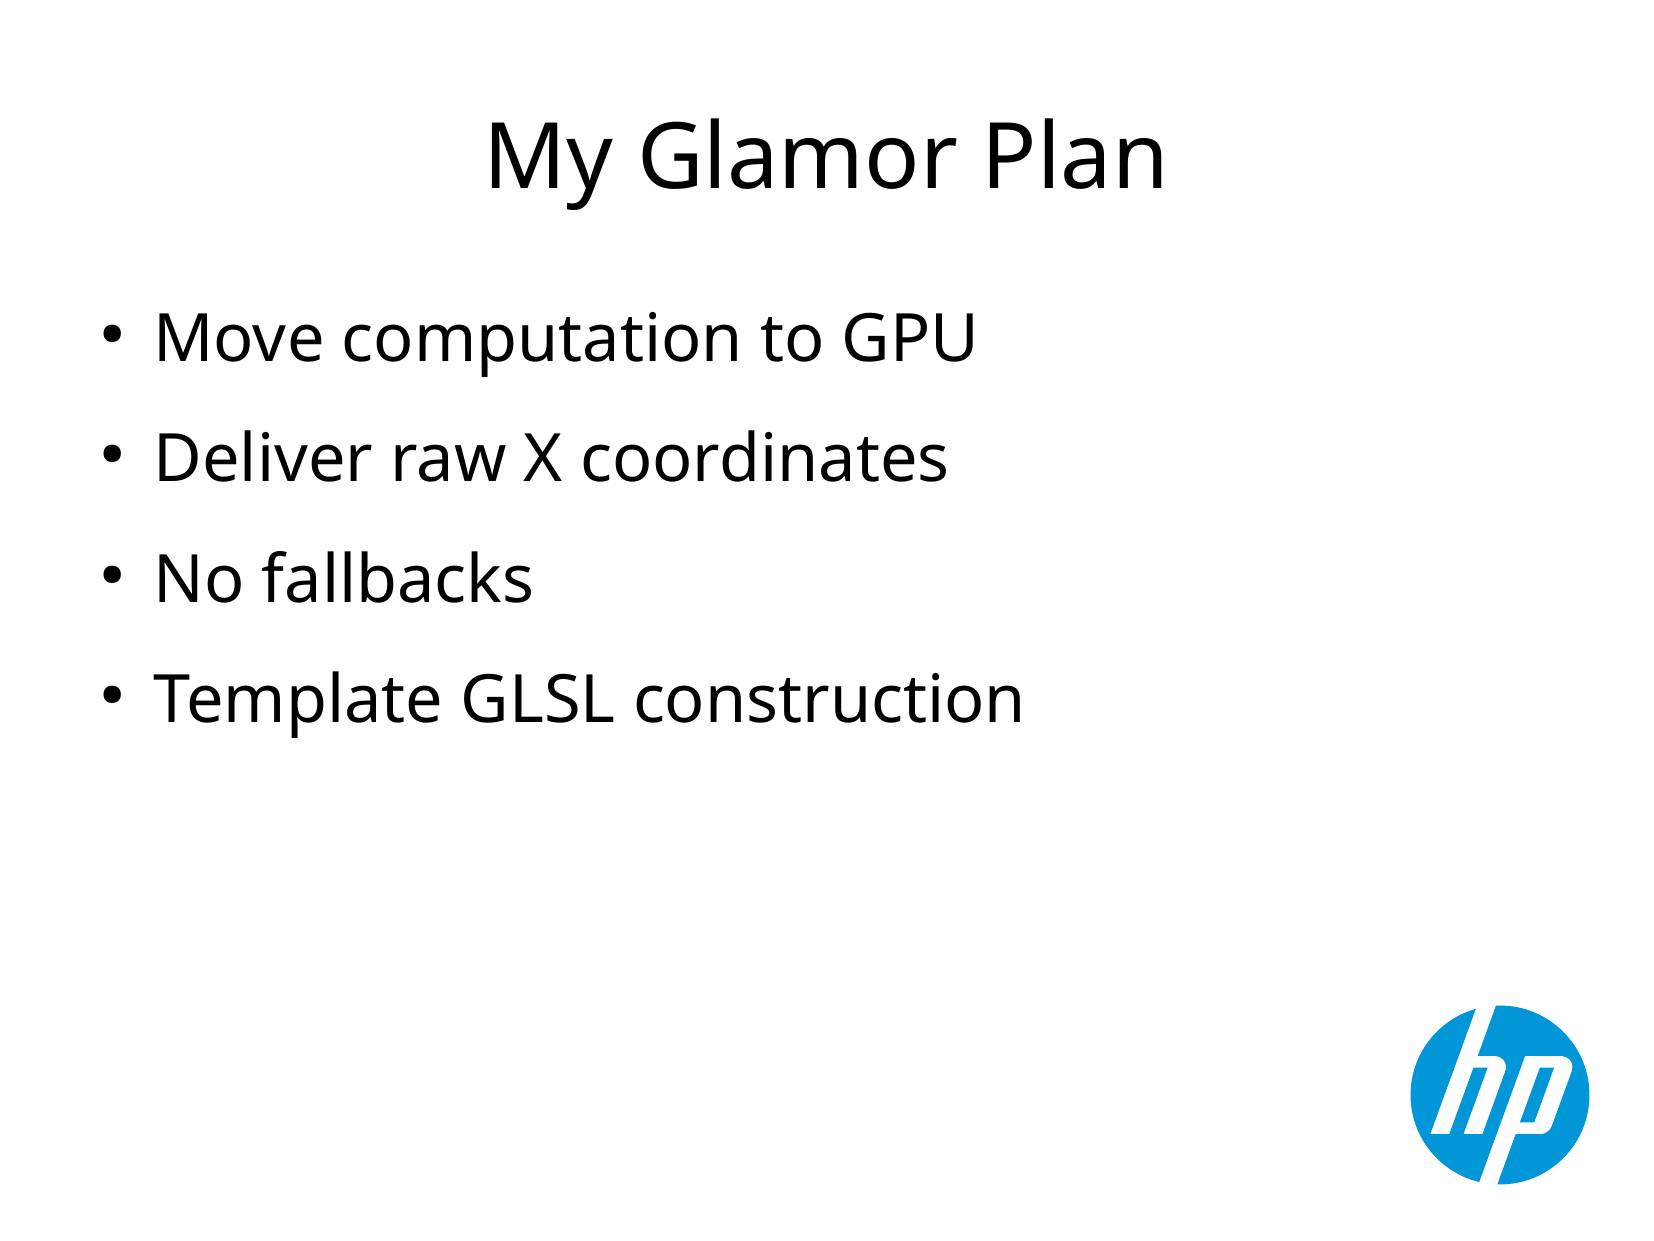

# My Glamor Plan
Move computation to GPU
Deliver raw X coordinates
No fallbacks
Template GLSL construction